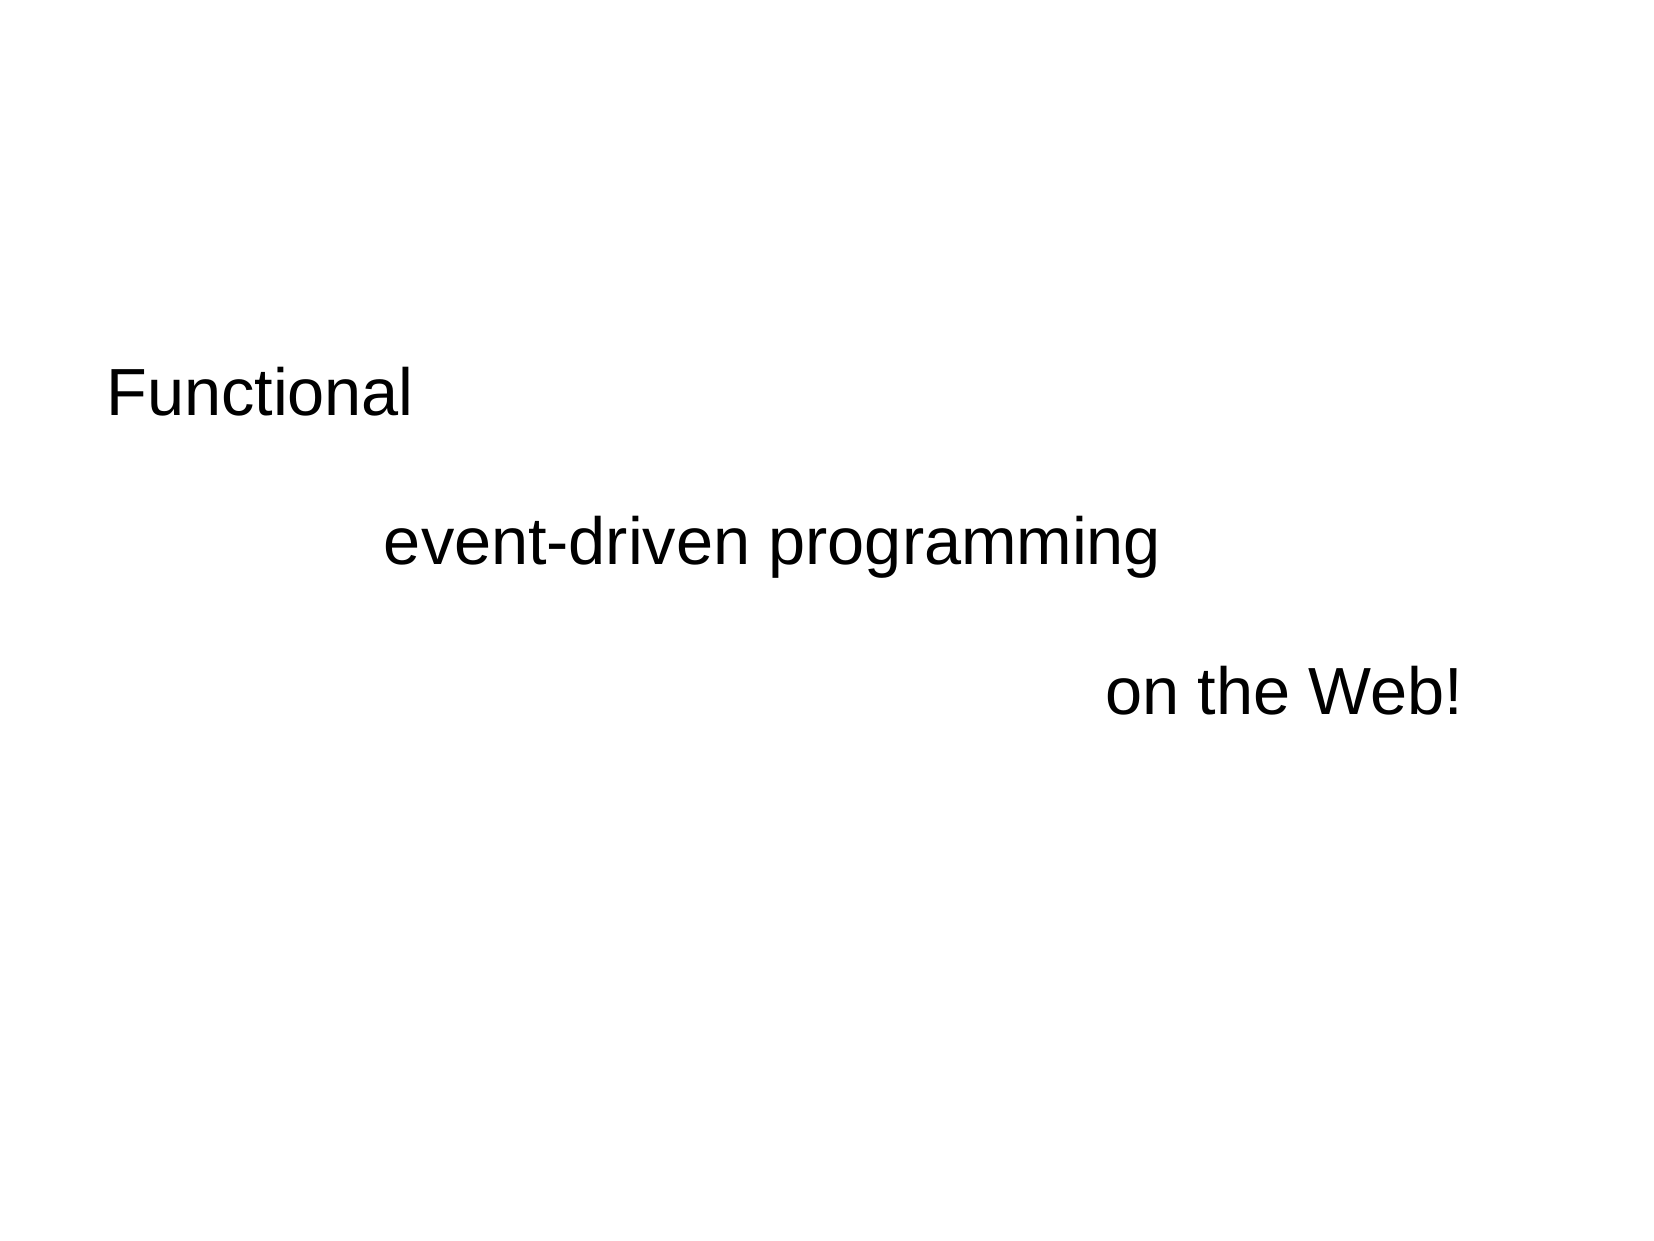

# Functional
 event-driven programming
 on the Web!